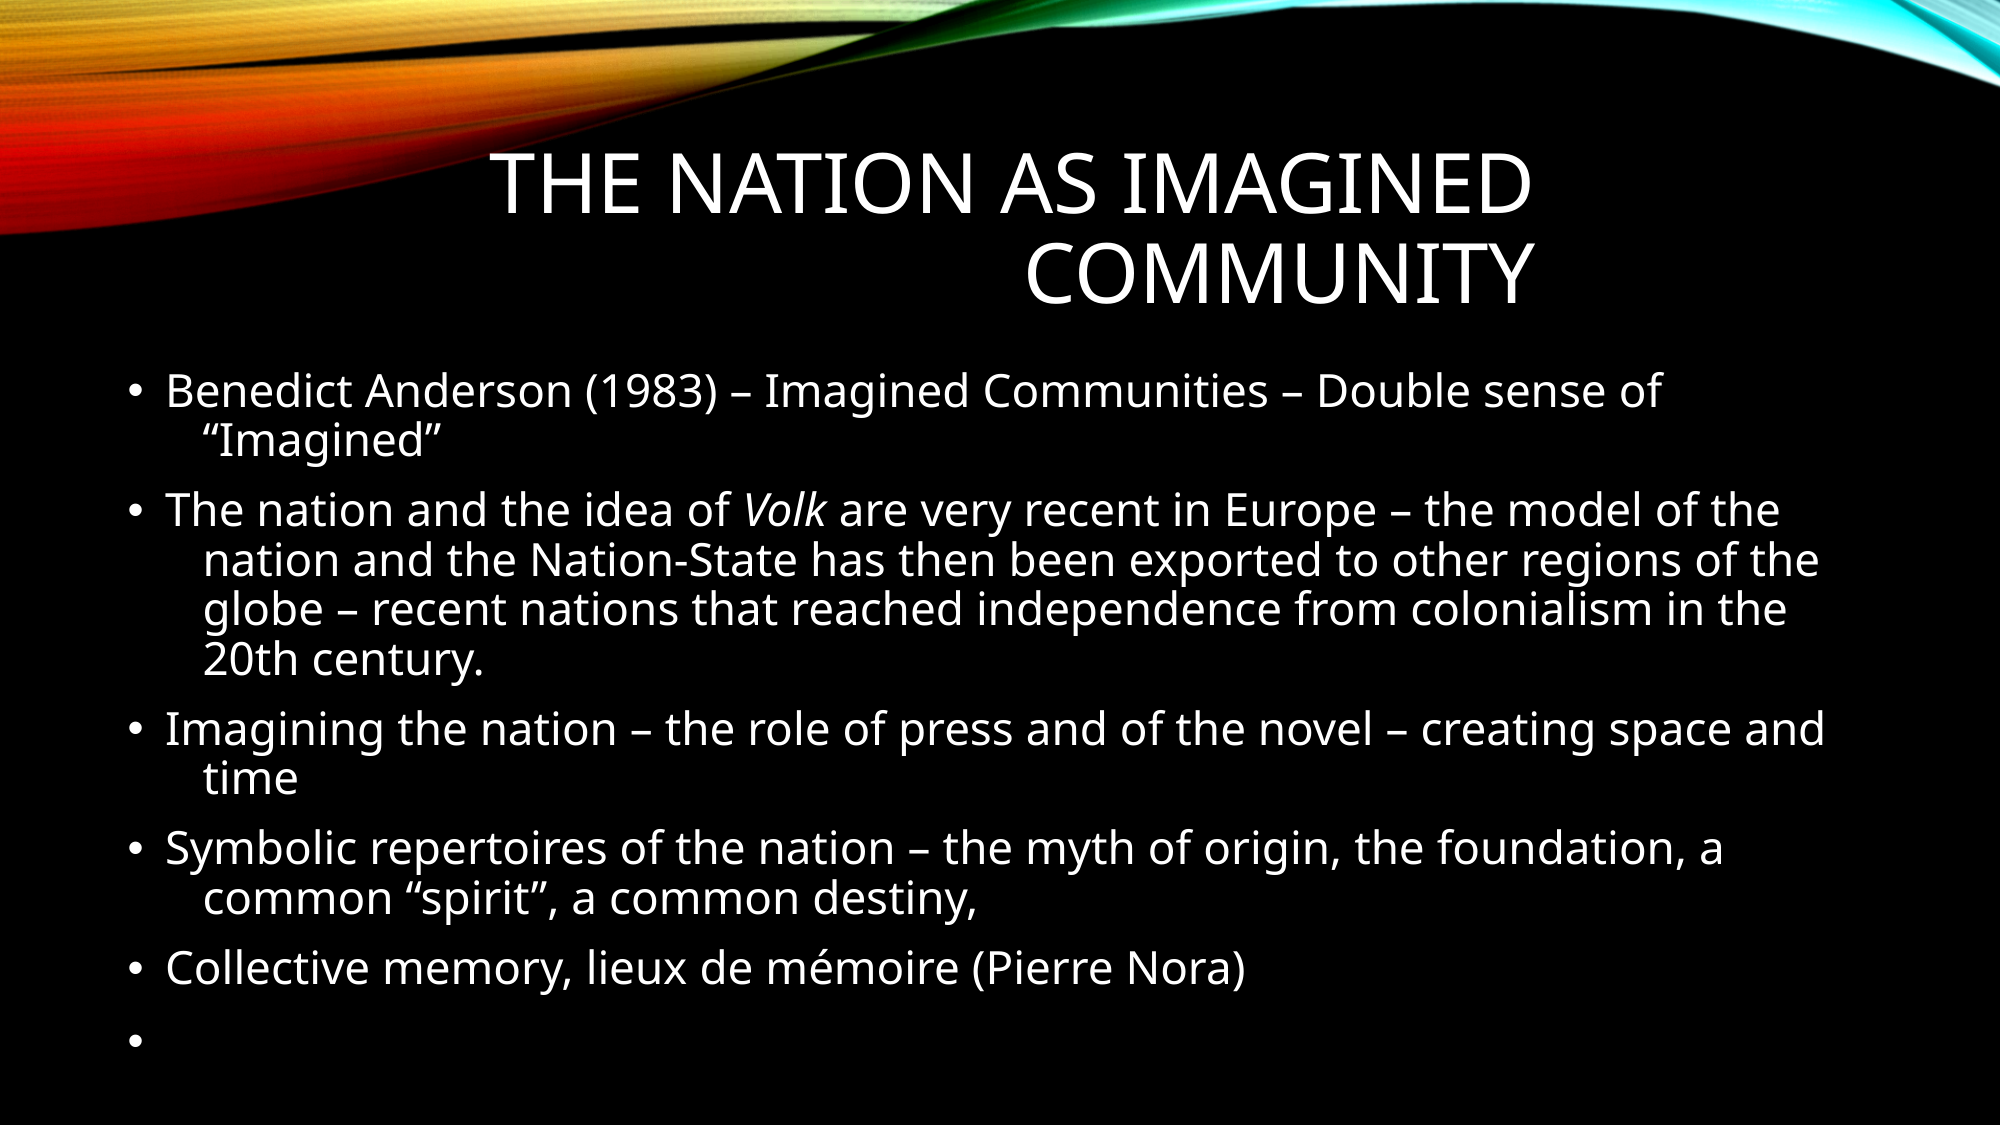

# The Nation as Imagined Community
Benedict Anderson (1983) – Imagined Communities – Double sense of “Imagined”
The nation and the idea of Volk are very recent in Europe – the model of the nation and the Nation-State has then been exported to other regions of the globe – recent nations that reached independence from colonialism in the 20th century.
Imagining the nation – the role of press and of the novel – creating space and time
Symbolic repertoires of the nation – the myth of origin, the foundation, a common “spirit”, a common destiny,
Collective memory, lieux de mémoire (Pierre Nora)